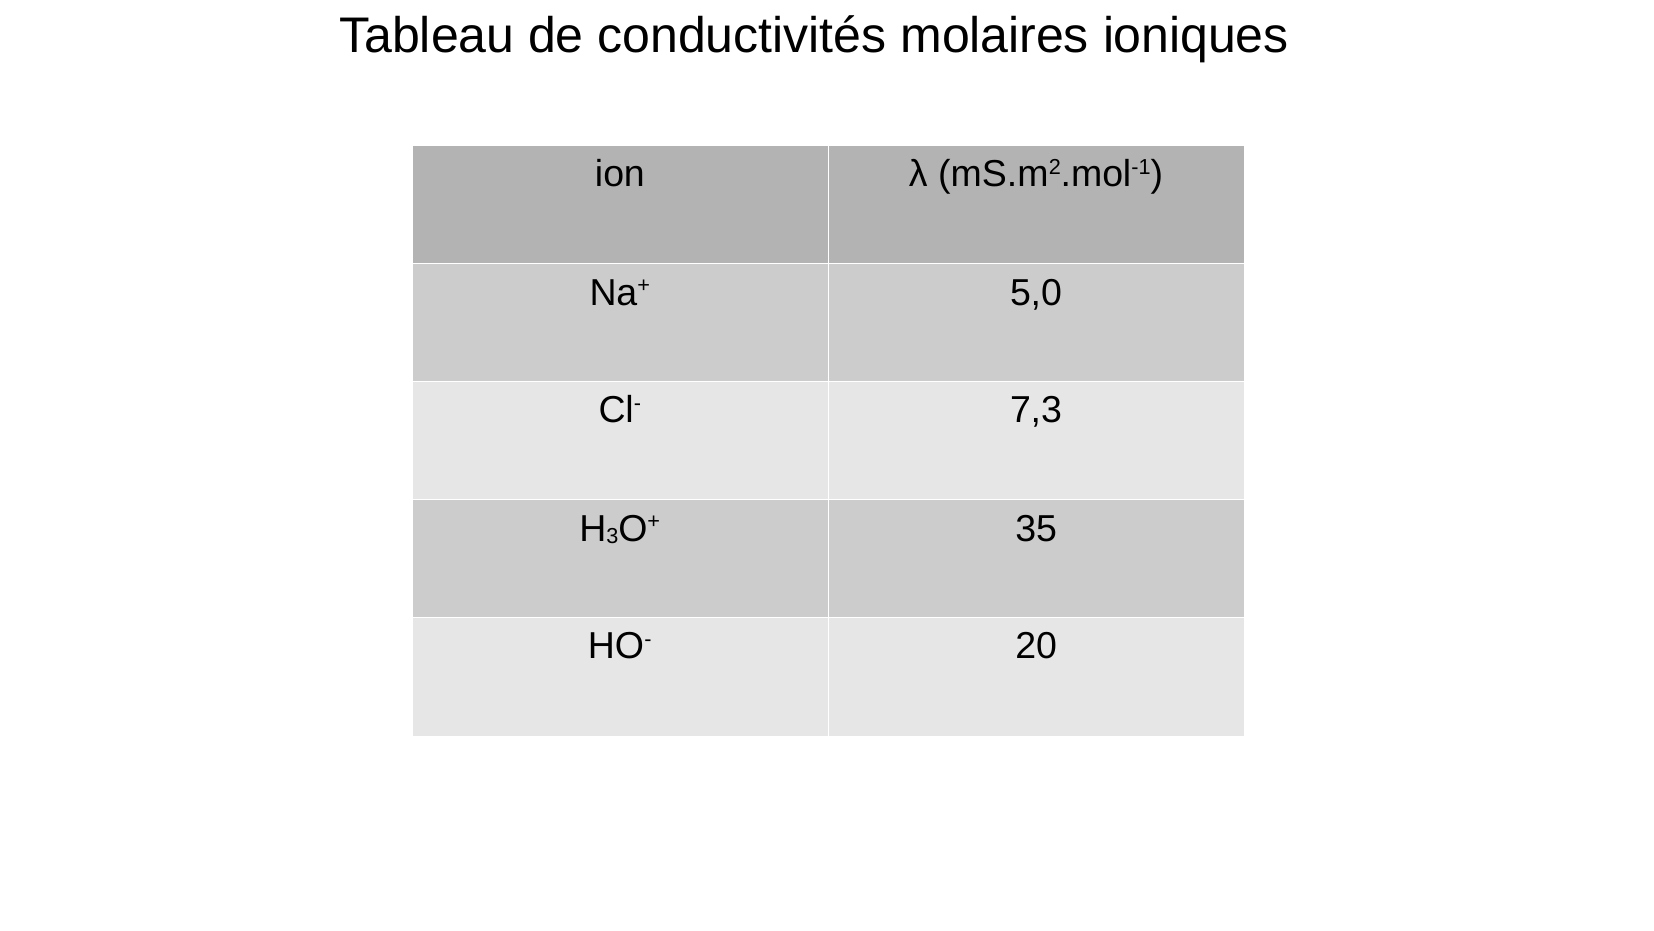

Tableau de conductivités molaires ioniques
| ion | λ (mS.m2.mol-1) |
| --- | --- |
| Na+ | 5,0 |
| Cl- | 7,3 |
| H3O+ | 35 |
| HO- | 20 |